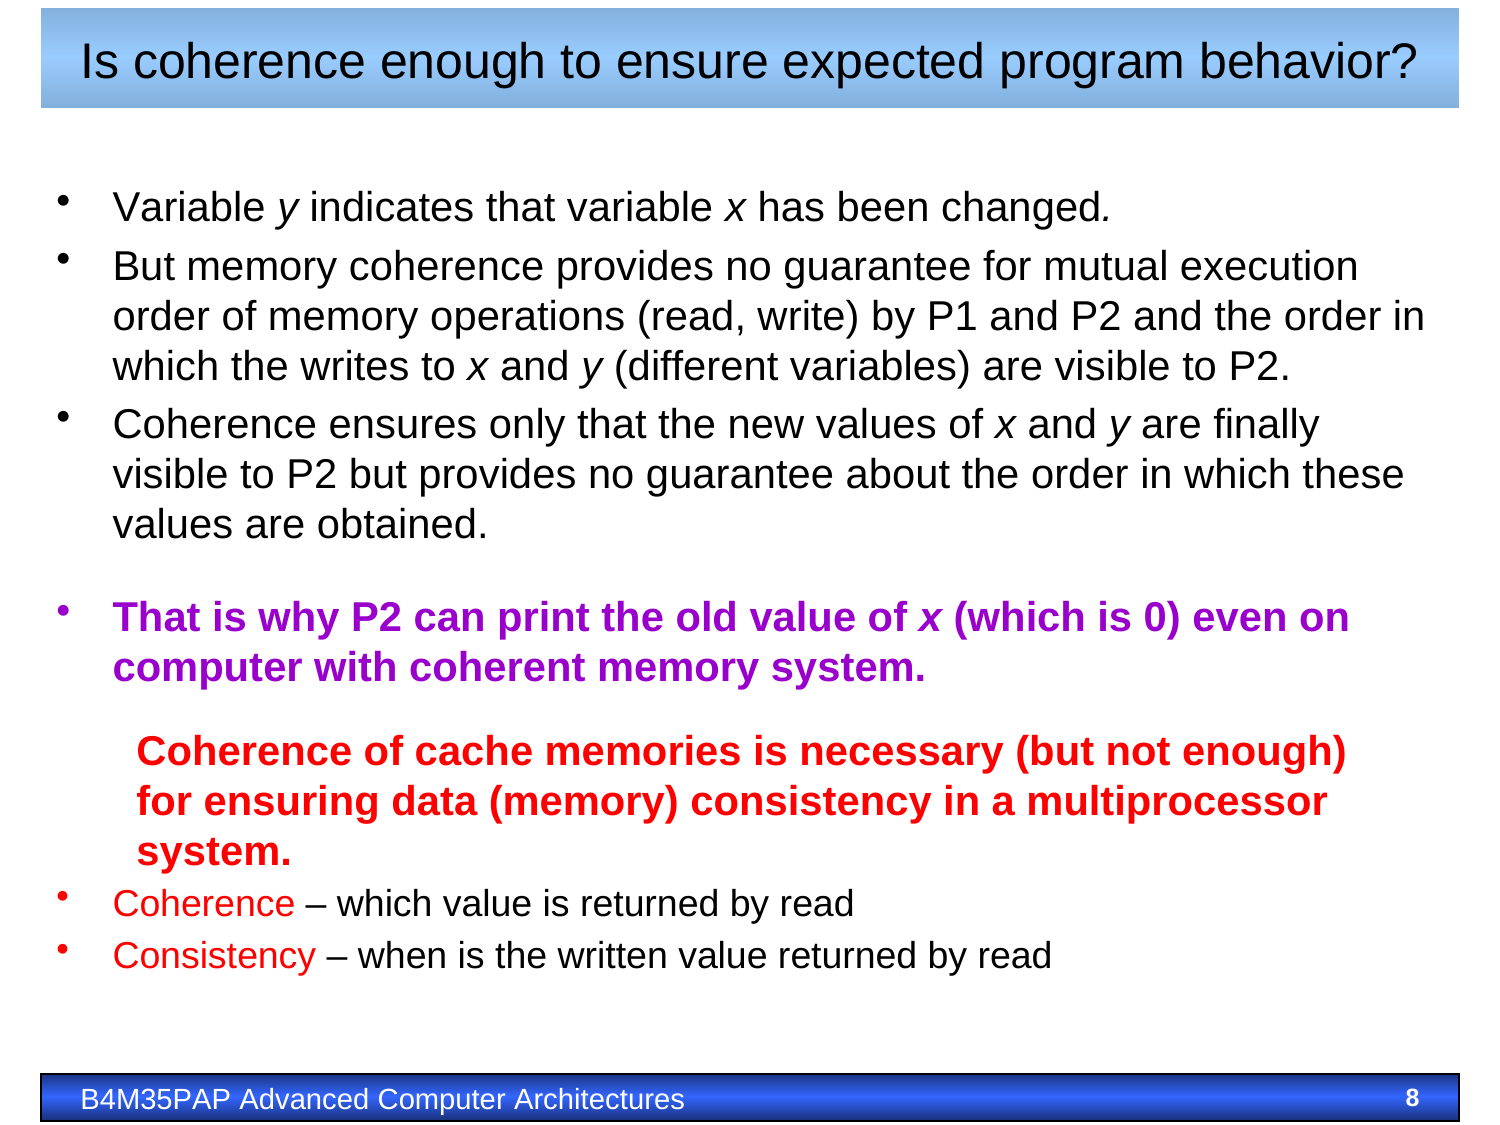

Is coherence enough to ensure expected program behavior?
# Variable y indicates that variable x has been changed.
But memory coherence provides no guarantee for mutual execution order of memory operations (read, write) by P1 and P2 and the order in which the writes to x and y (different variables) are visible to P2.
Coherence ensures only that the new values of x and y are finally visible to P2 but provides no guarantee about the order in which these values are obtained.
That is why P2 can print the old value of x (which is 0) even on computer with coherent memory system.
Coherence – which value is returned by read
Consistency – when is the written value returned by read
Coherence of cache memories is necessary (but not enough) for ensuring data (memory) consistency in a multiprocessor system.